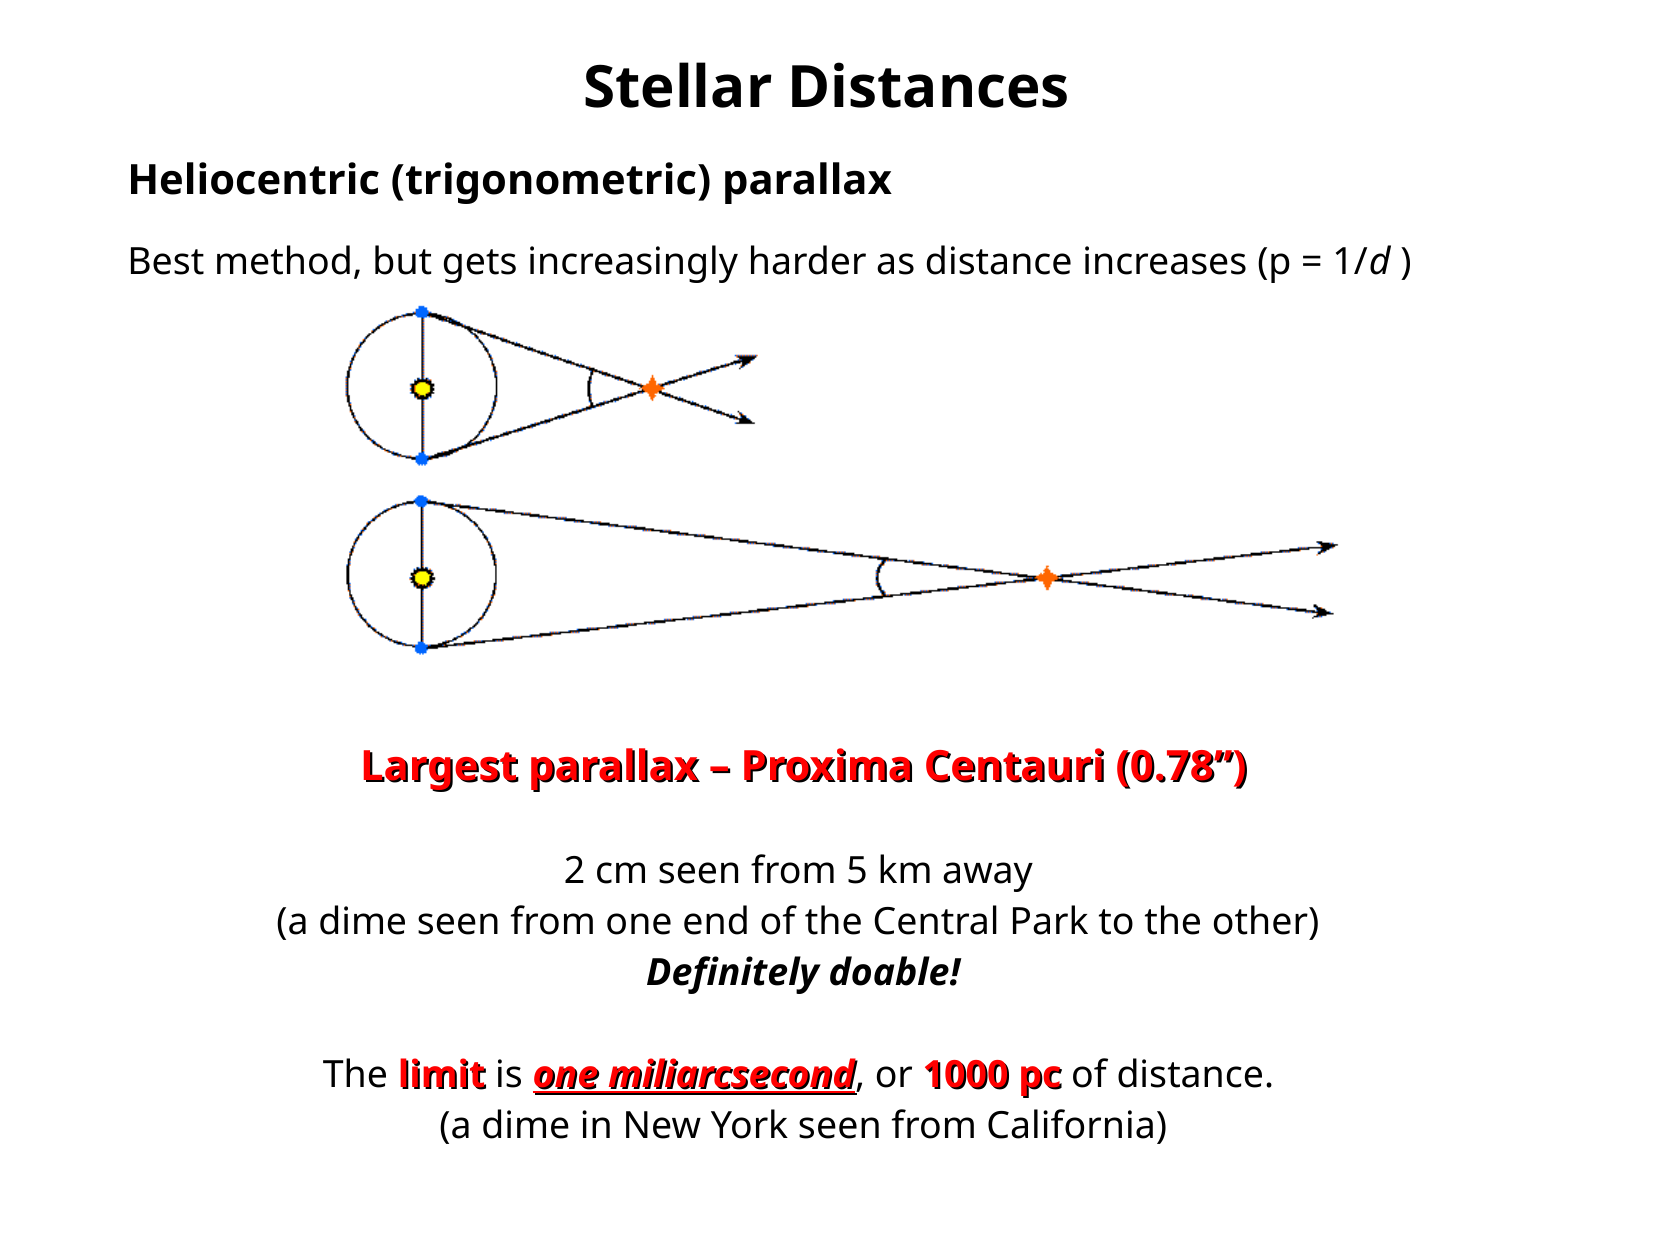

Stellar Distances
Heliocentric (trigonometric) parallax
Best method, but gets increasingly harder as distance increases (p = 1/d )
Largest parallax – Proxima Centauri (0.78”)
2 cm seen from 5 km away
(a dime seen from one end of the Central Park to the other)
Definitely doable!
The limit is one miliarcsecond, or 1000 pc of distance.
(a dime in New York seen from California)